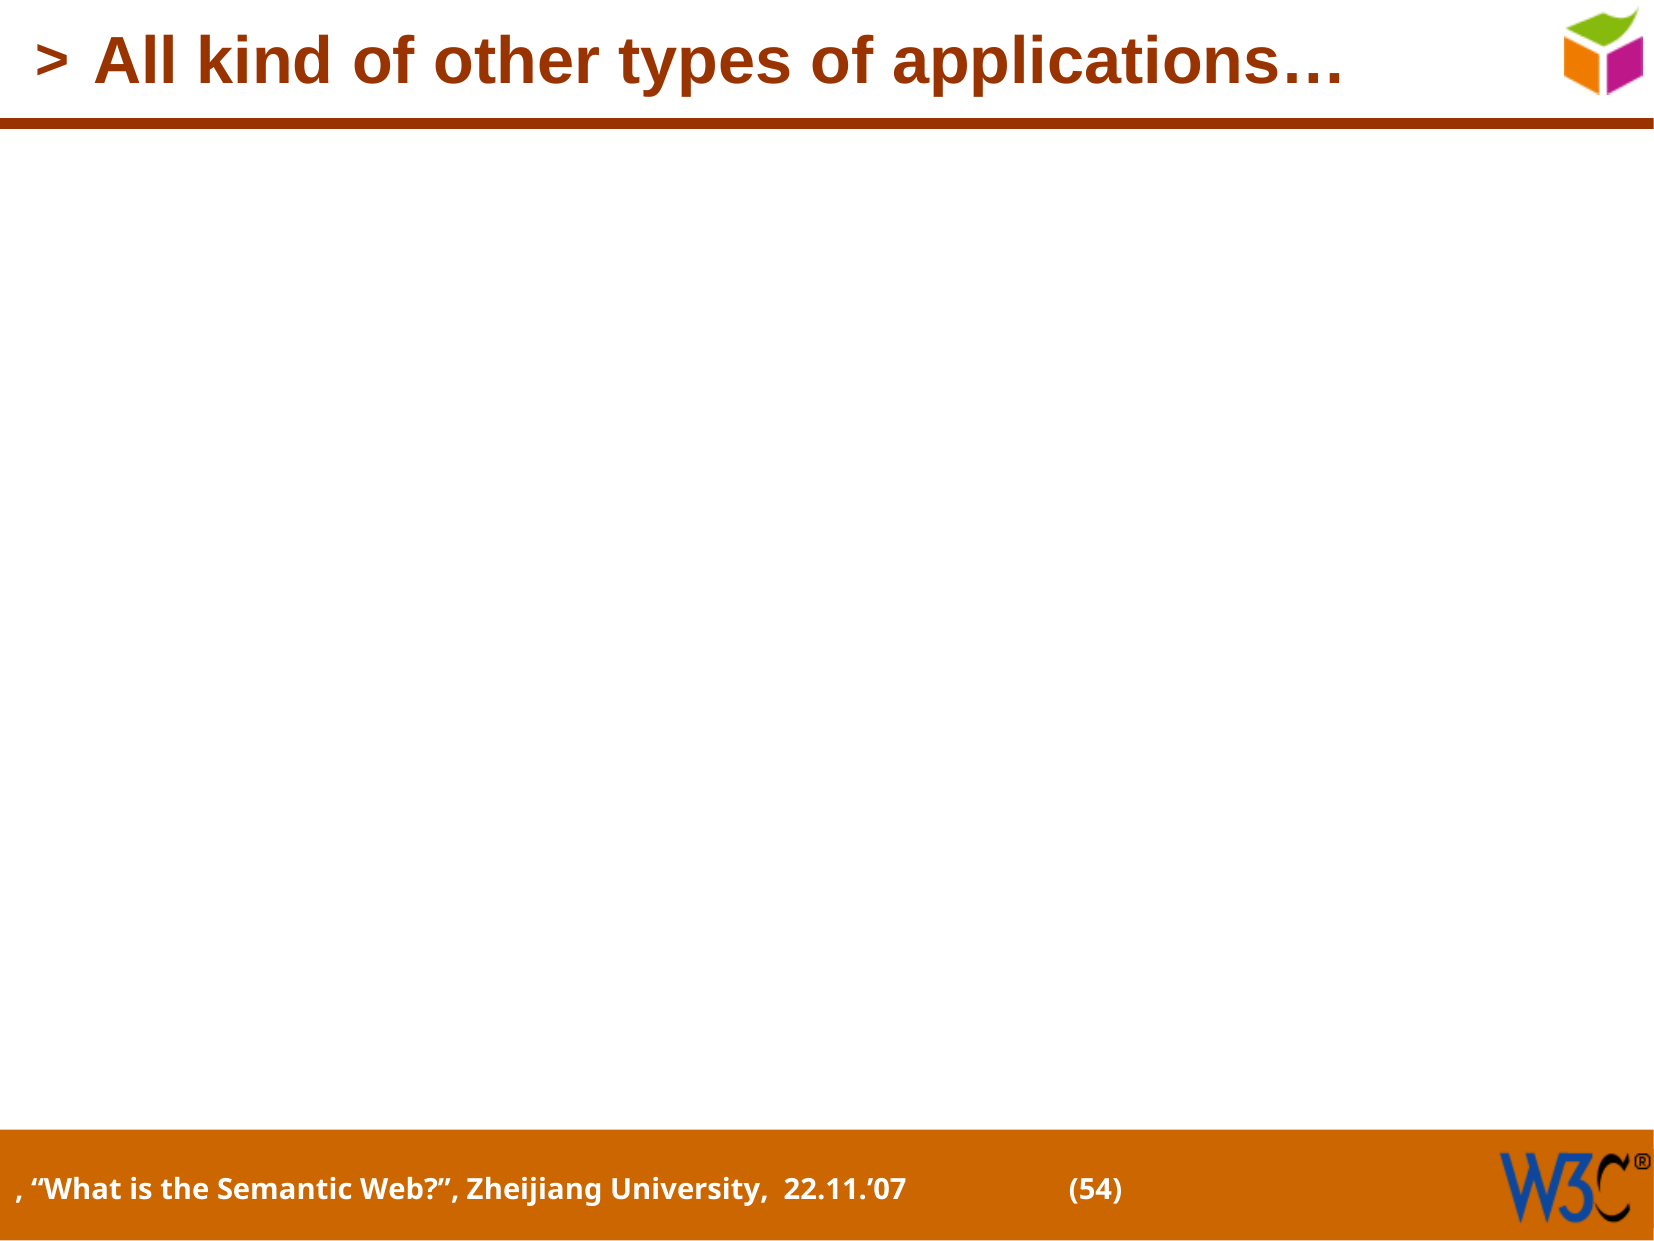

# All kind of other types of applications…